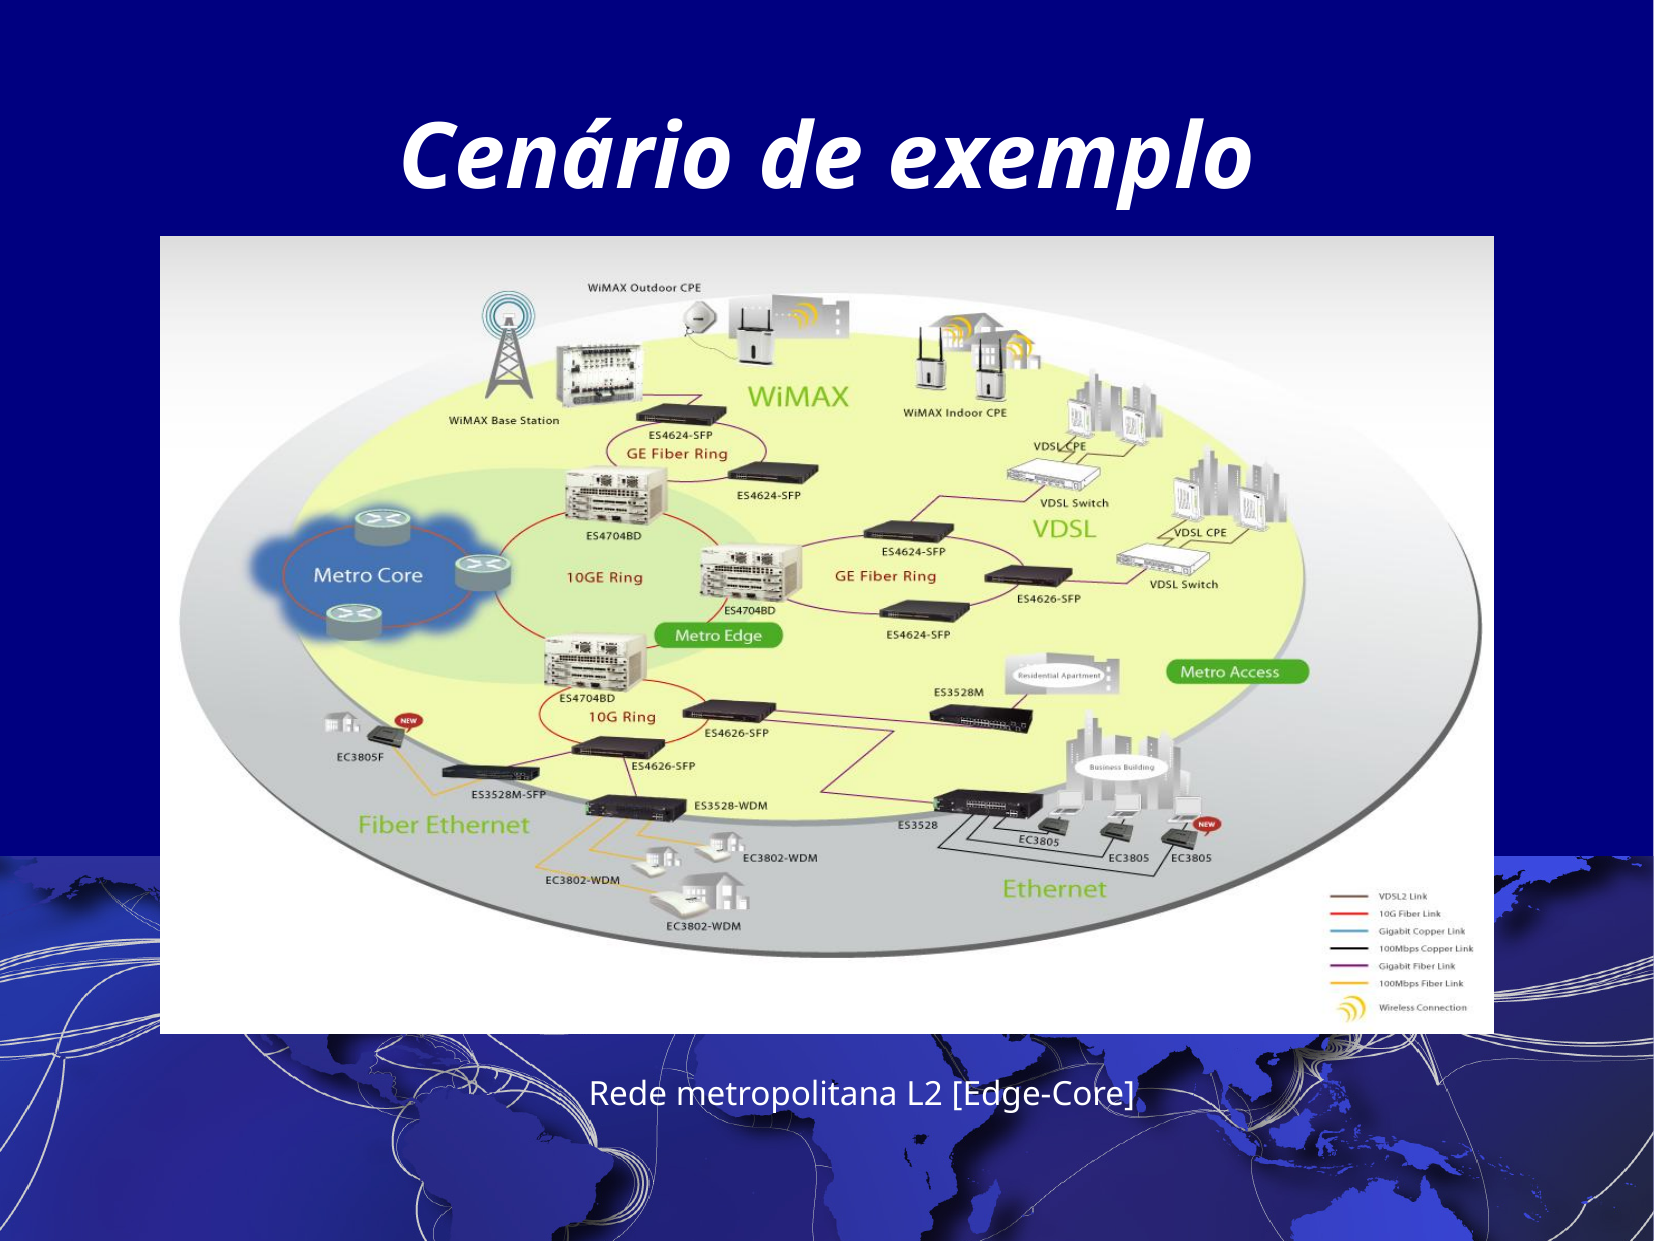

# Cenário de exemplo
Rede metropolitana L2 [Edge-Core]